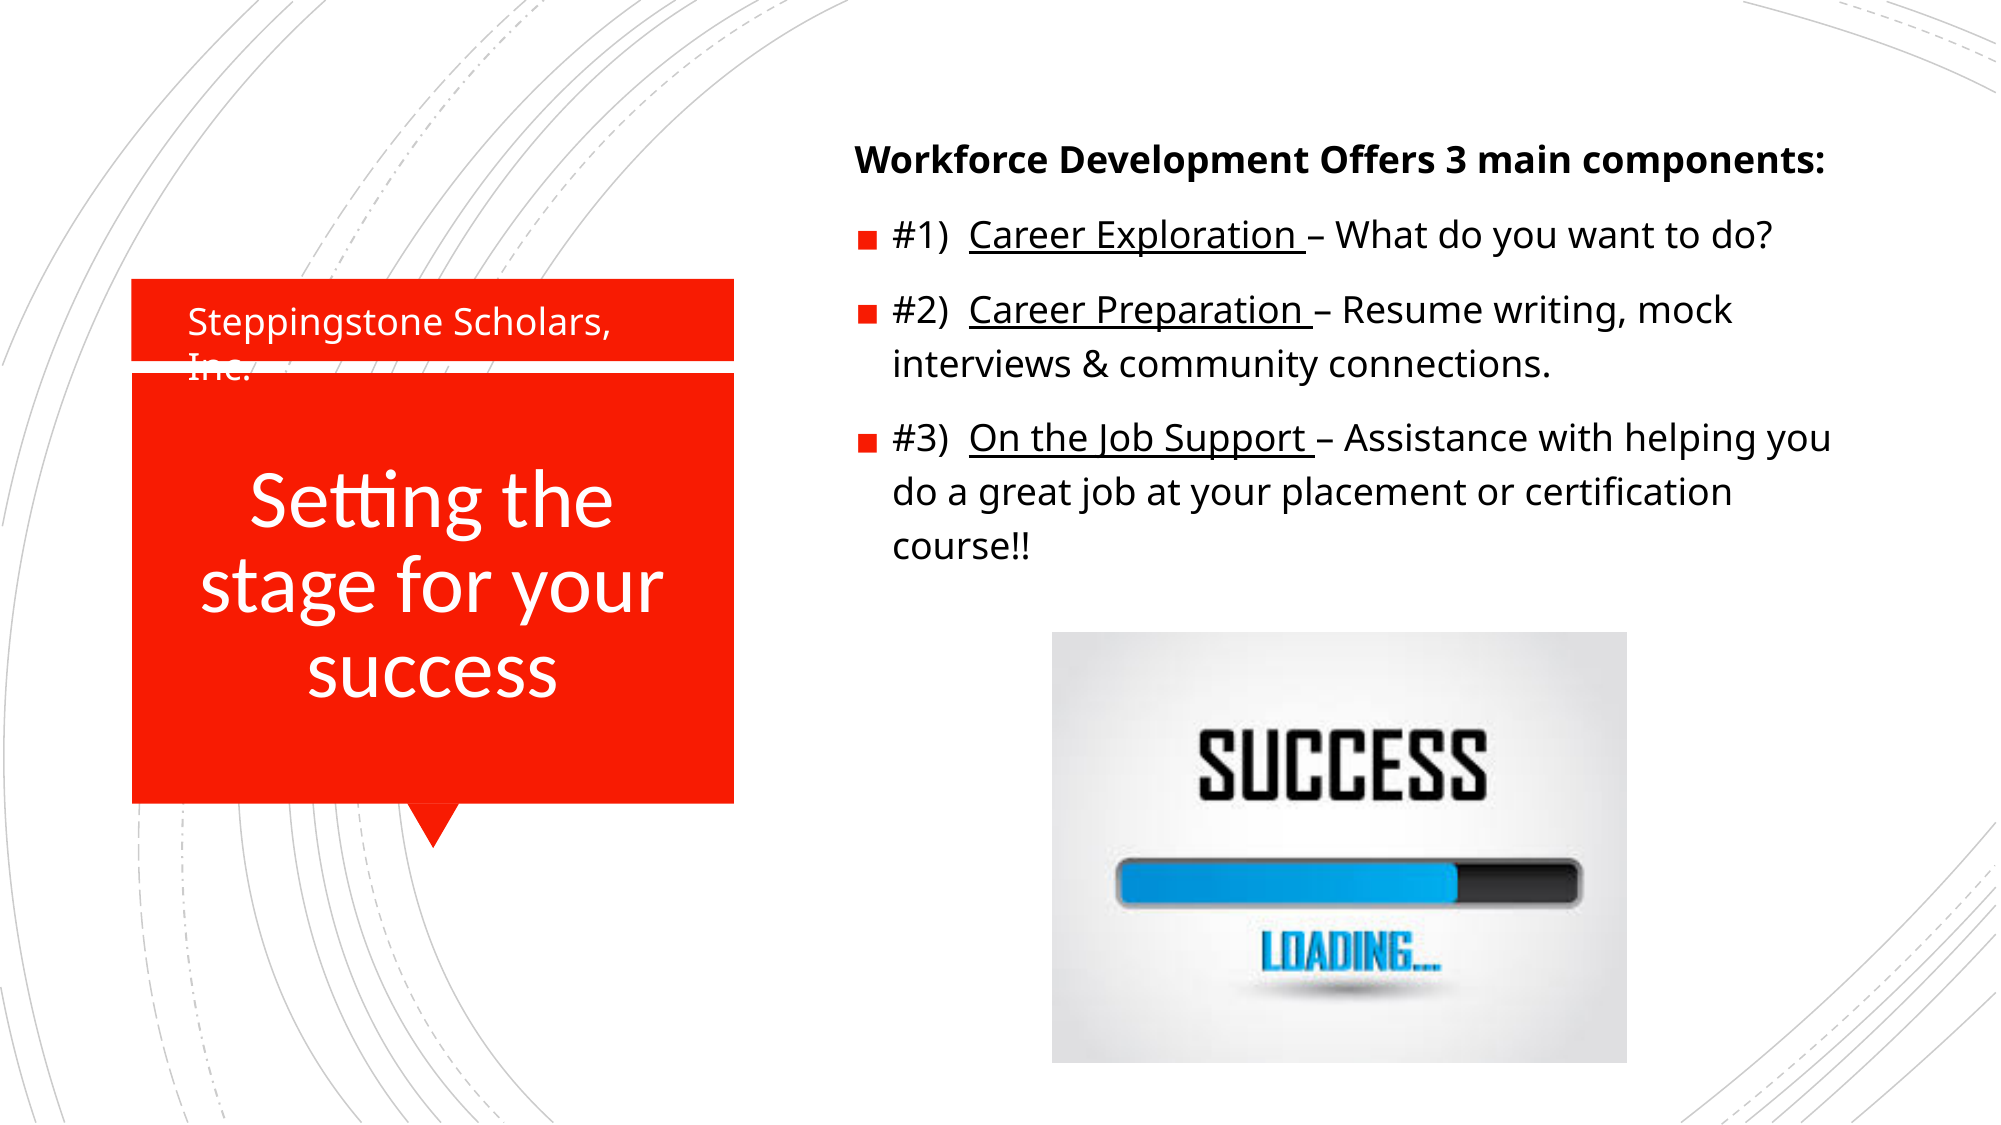

Workforce Development Offers 3 main components:
#1) Career Exploration – What do you want to do?
#2) Career Preparation – Resume writing, mock interviews & community connections.
#3) On the Job Support – Assistance with helping you do a great job at your placement or certification course!!
Steppingstone Scholars, Inc.
# Setting the stage for your success